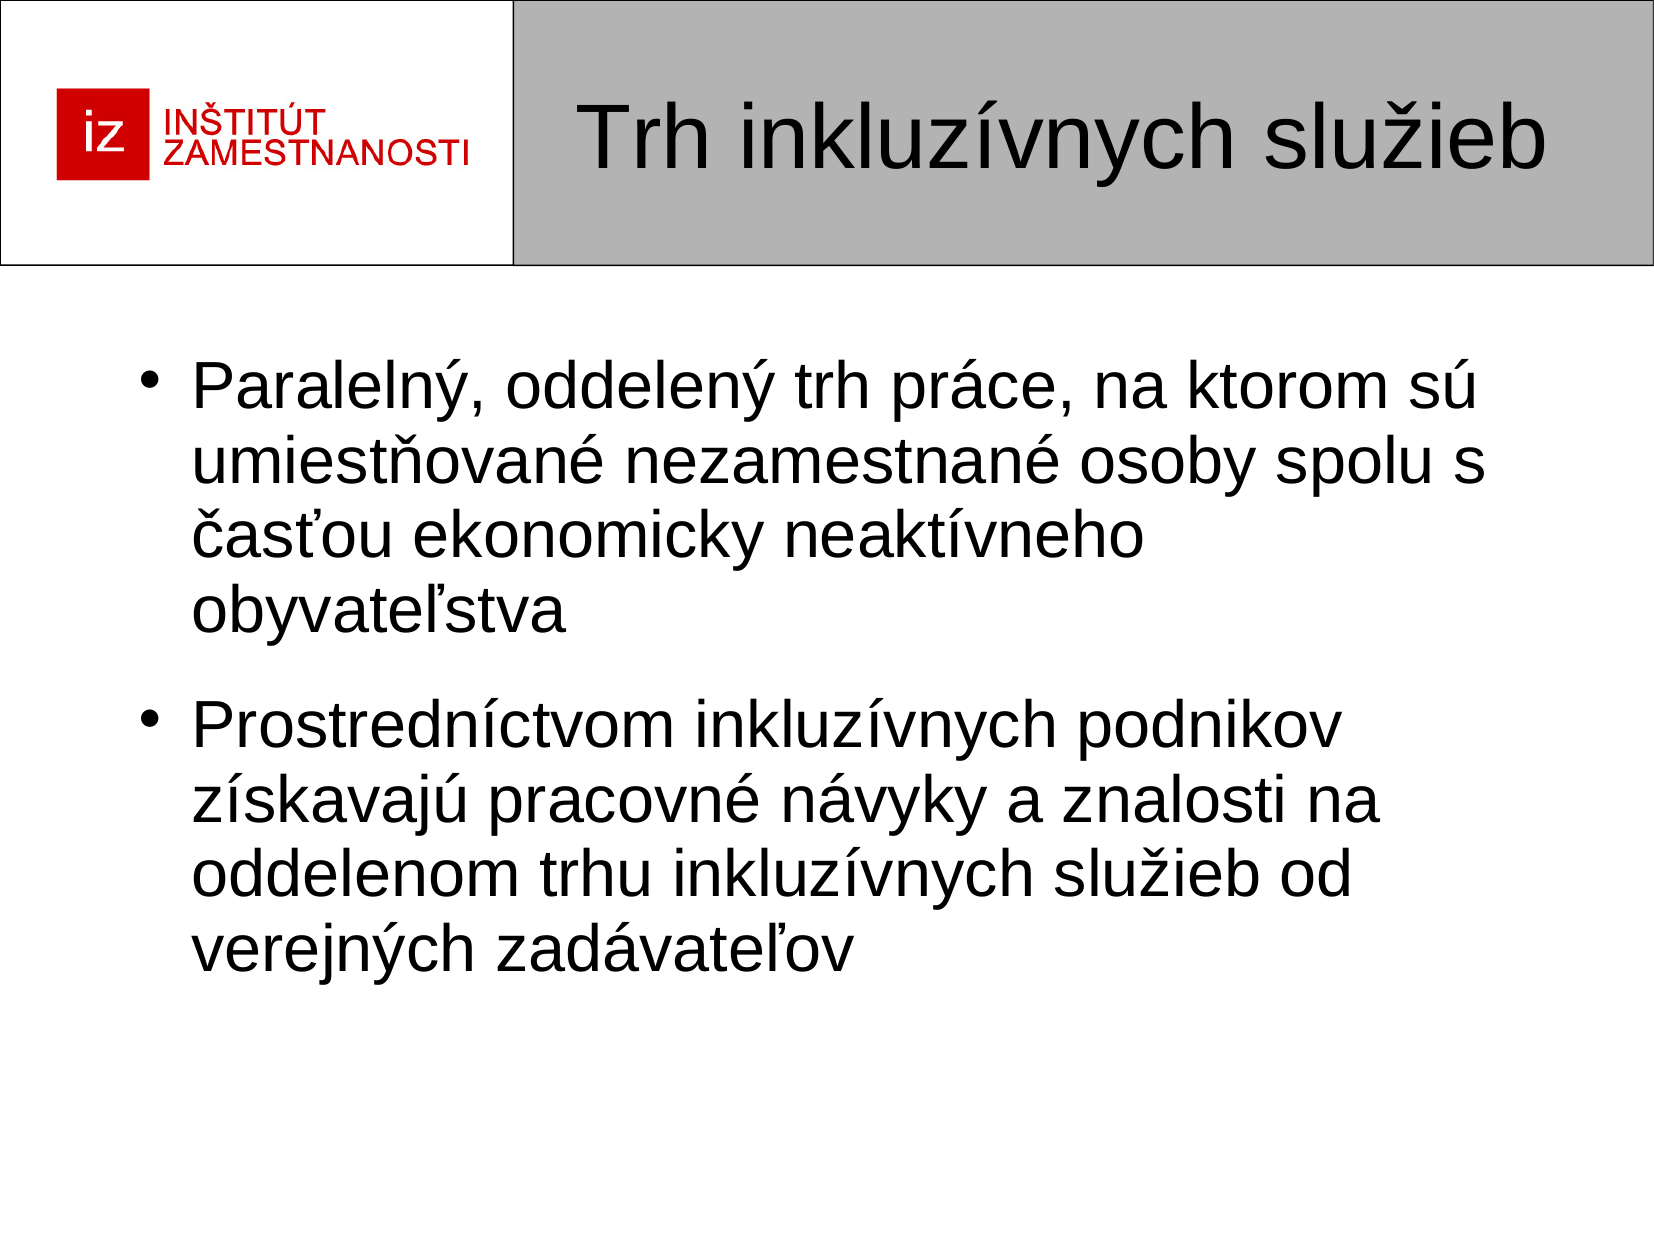

# Trh inkluzívnych služieb
Paralelný, oddelený trh práce, na ktorom sú umiestňované nezamestnané osoby spolu s časťou ekonomicky neaktívneho obyvateľstva
Prostredníctvom inkluzívnych podnikov získavajú pracovné návyky a znalosti na oddelenom trhu inkluzívnych služieb od verejných zadávateľov